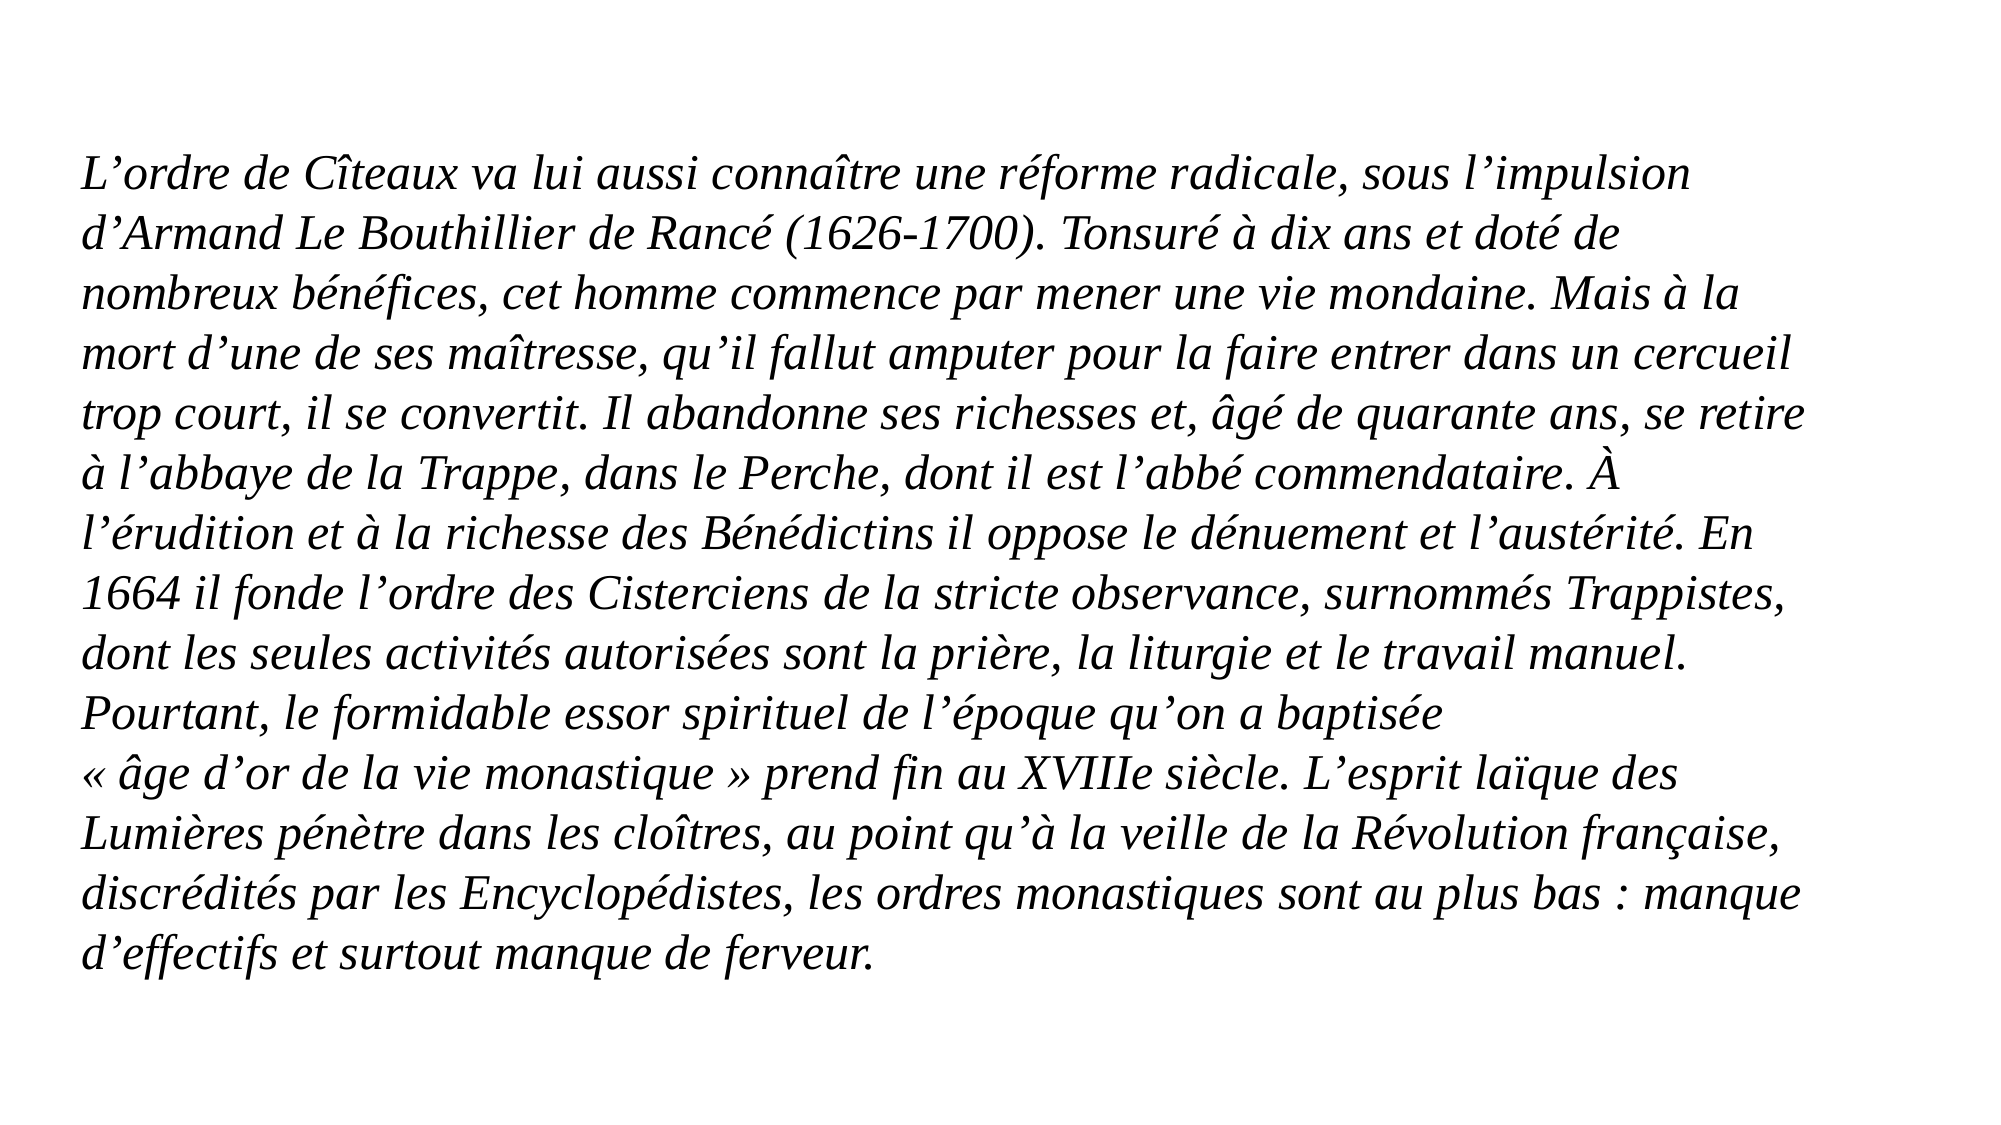

L’ordre de Cîteaux va lui aussi connaître une réforme radi­cale, sous l’impulsion d’Armand Le Bouthillier de Rancé (1626-1700). Tonsuré à dix ans et doté de nombreux béné­fices, cet homme commence par mener une vie mondaine. Mais à la mort d’une de ses maîtresse, qu’il fallut amputer pour la faire entrer dans un cercueil trop court, il se convertit. Il abandonne ses richesses et, âgé de quarante ans, se retire à l’abbaye de la Trappe, dans le Perche, dont il est l’abbé commendataire. À l’érudition et à la richesse des Bénédictins il oppose le dénuement et l’austérité. En 1664 il fonde l’ordre des Cisterciens de la stricte observance, surnommés Trappistes, dont les seules activités autorisées sont la prière, la liturgie et le travail manuel. Pourtant, le formidable essor spirituel de l’époque qu’on a baptisée
« âge d’or de la vie monastique » prend fin au XVIIIe siècle. L’esprit laïque des Lumières pénètre dans les cloîtres, au point qu’à la veille de la Révolution française, discrédités par les Encyclopédistes, les ordres monastiques sont au plus bas : manque d’effectifs et surtout manque de ferveur.